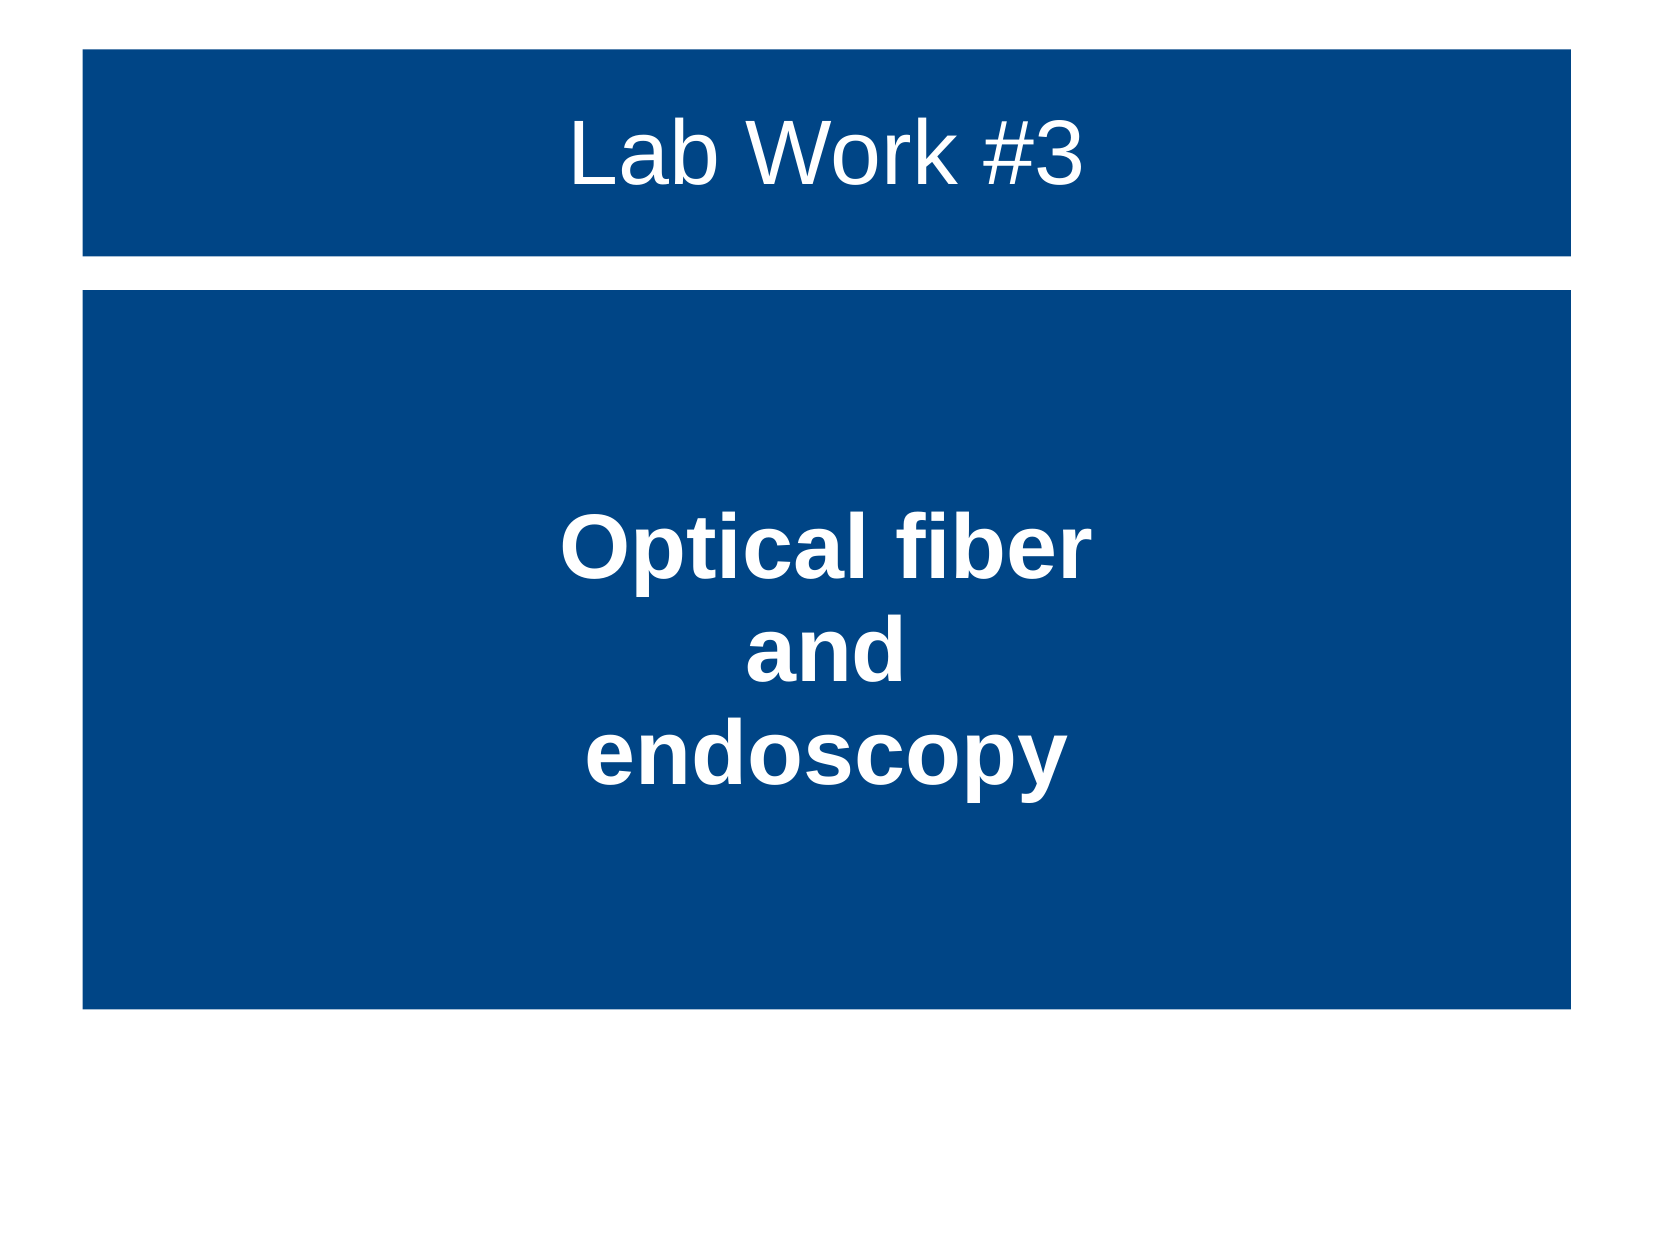

# Lab Work #3
Optical fiber
and
endoscopy